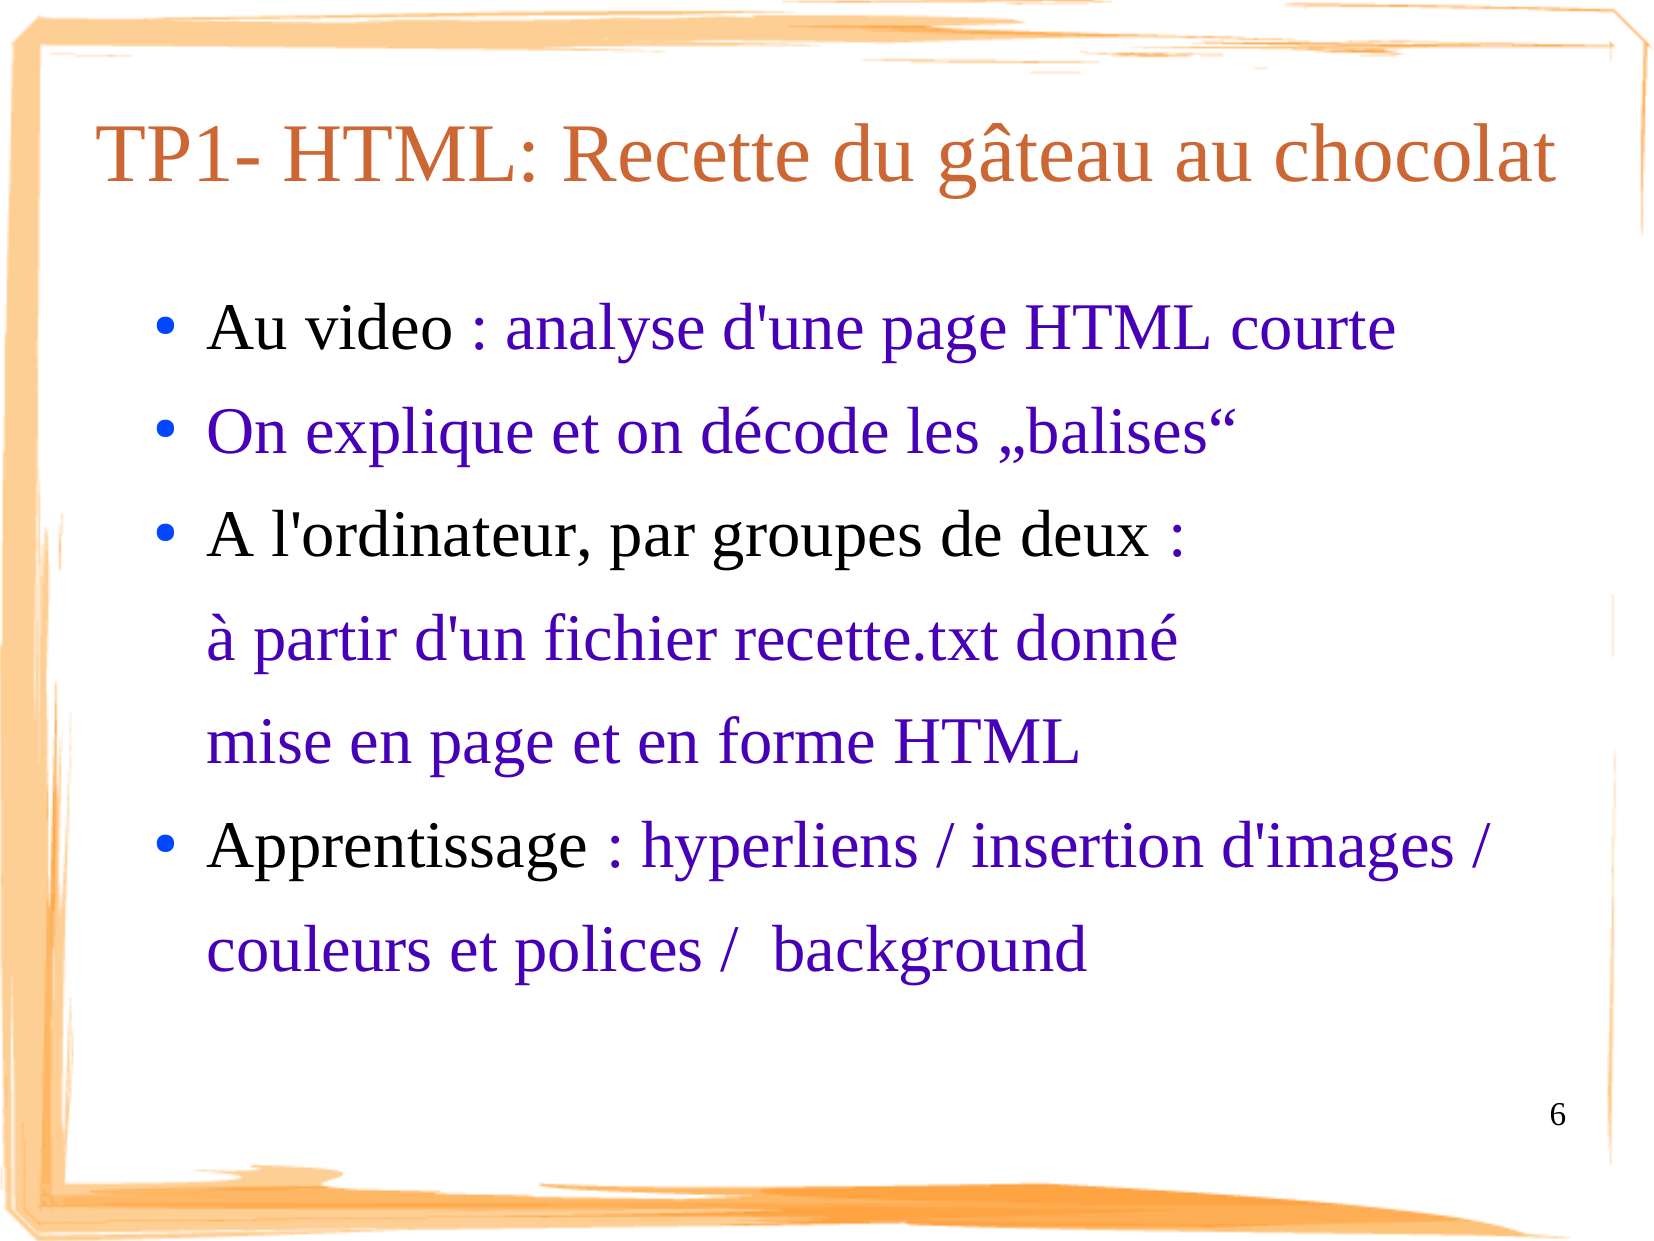

# TP1- HTML: Recette du gâteau au chocolat
Au video : analyse d'une page HTML courte
On explique et on décode les „balises“
A l'ordinateur, par groupes de deux :
à partir d'un fichier recette.txt donné
mise en page et en forme HTML
Apprentissage : hyperliens / insertion d'images /
couleurs et polices / background
6